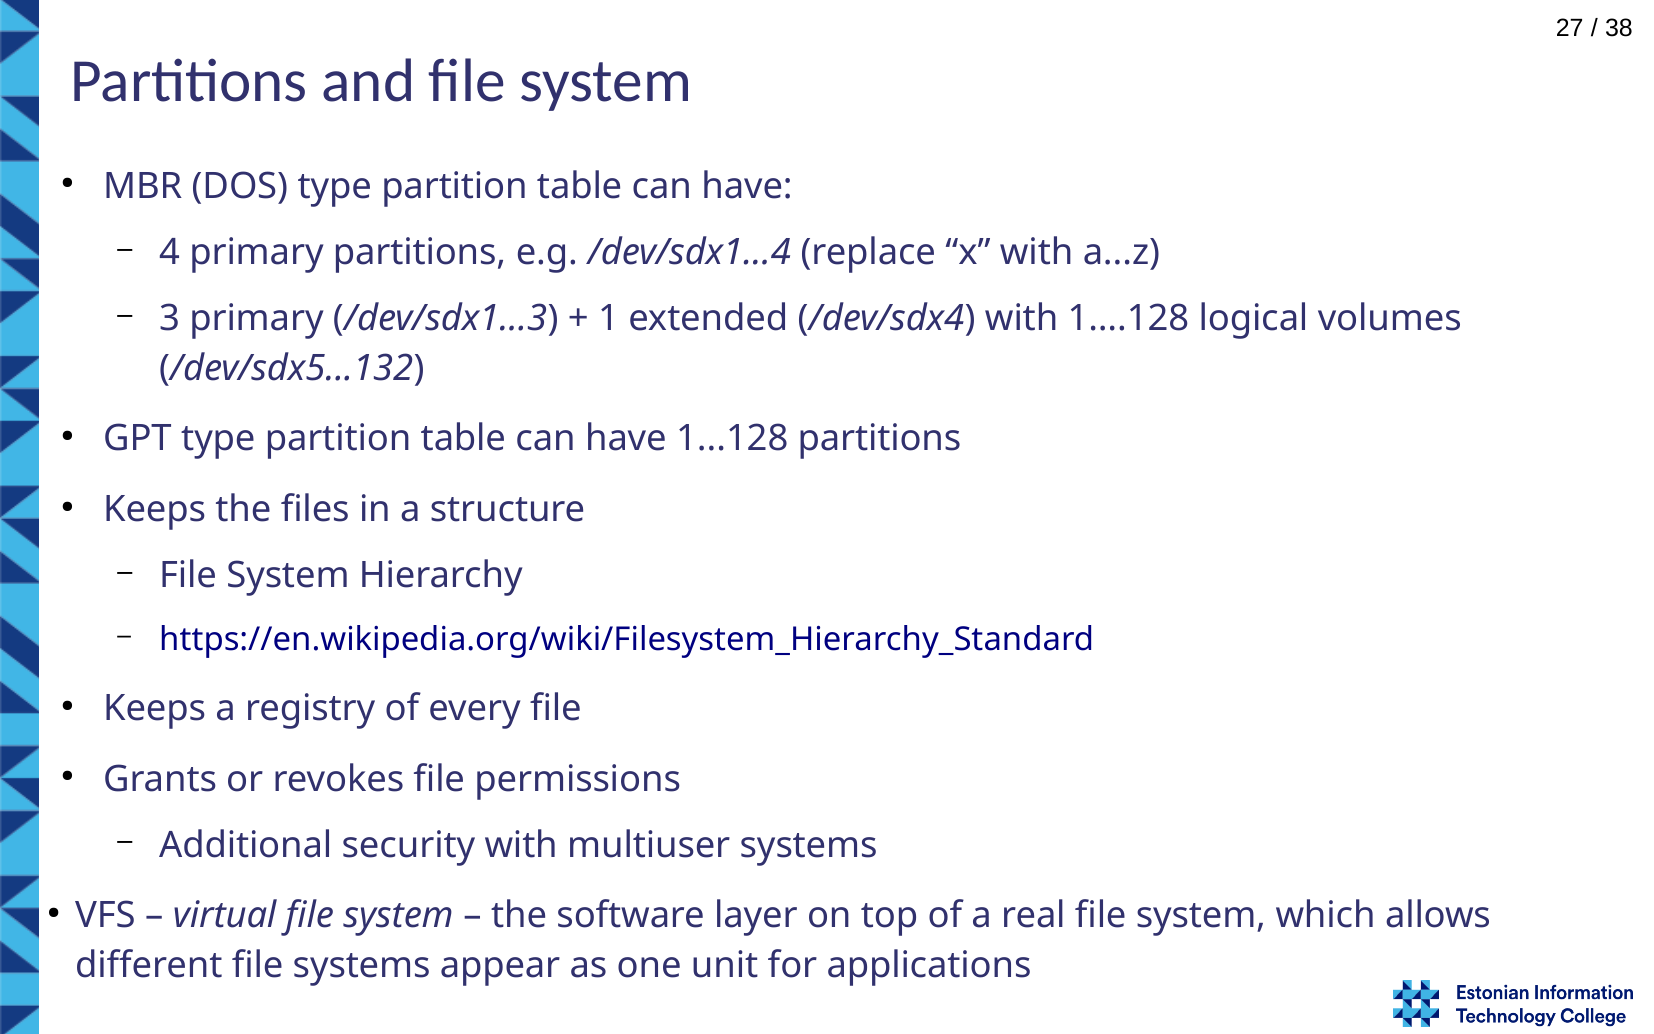

# Partitions and file system
MBR (DOS) type partition table can have:
4 primary partitions, e.g. /dev/sdx1...4 (replace “x” with a...z)
3 primary (/dev/sdx1...3) + 1 extended (/dev/sdx4) with 1….128 logical volumes (/dev/sdx5...132)
GPT type partition table can have 1...128 partitions
Keeps the files in a structure
File System Hierarchy
https://en.wikipedia.org/wiki/Filesystem_Hierarchy_Standard
Keeps a registry of every file
Grants or revokes file permissions
Additional security with multiuser systems
VFS – virtual file system – the software layer on top of a real file system, which allows different file systems appear as one unit for applications